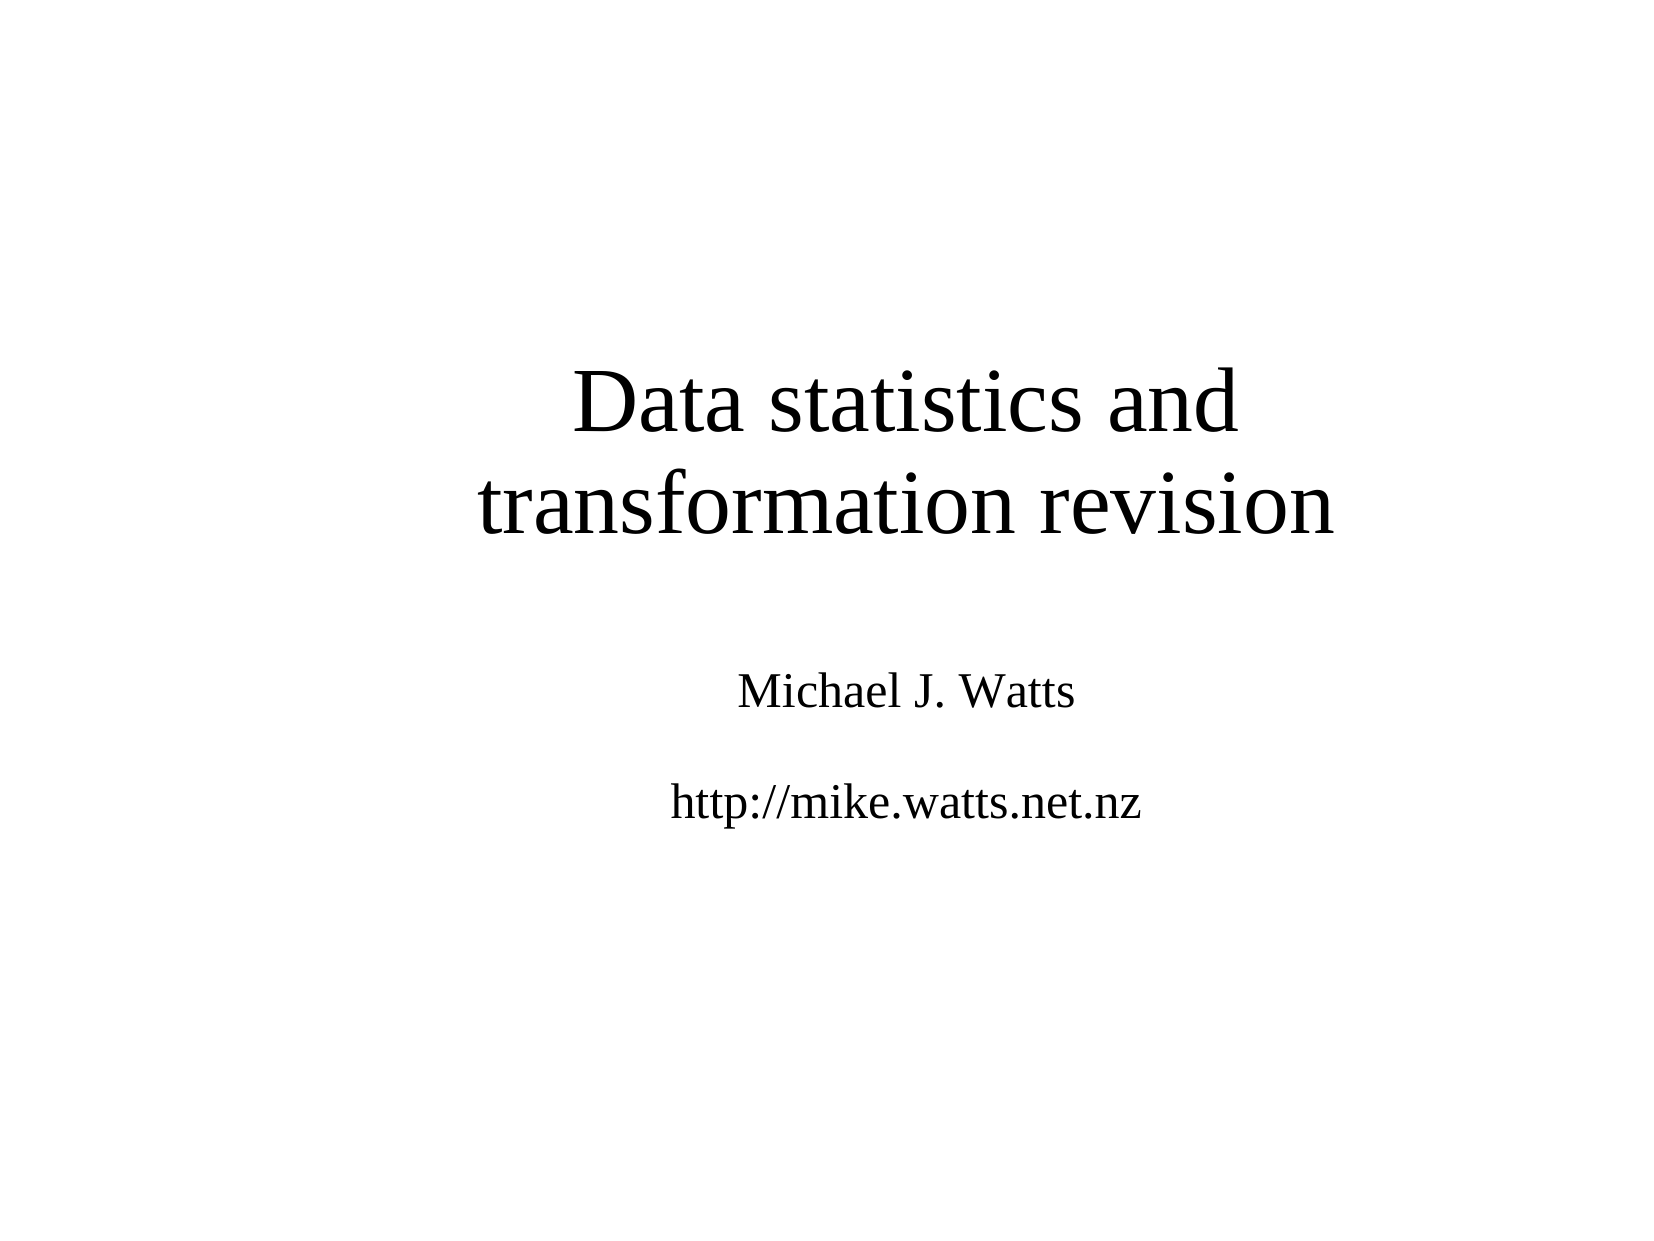

Data statistics and transformation revision
Michael J. Watts
http://mike.watts.net.nz